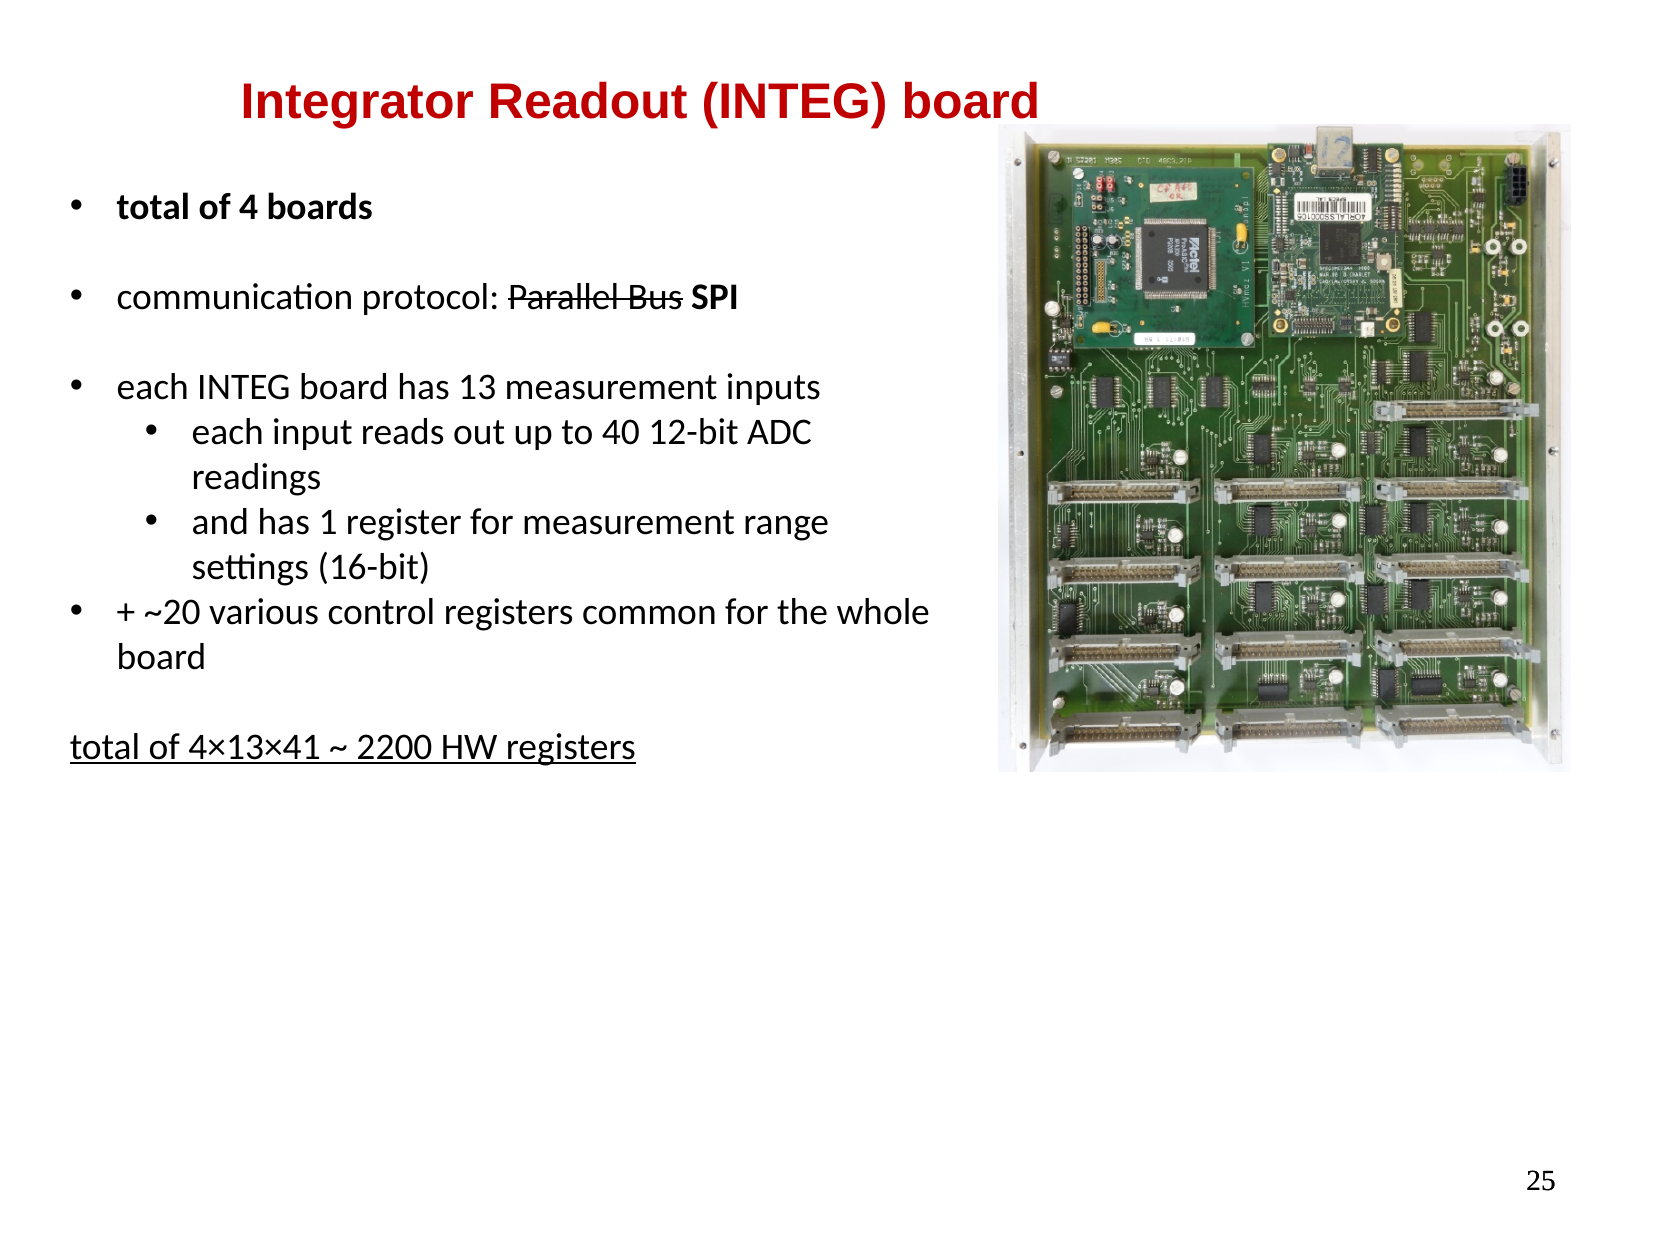

Integrator Readout (INTEG) board
total of 4 boards
communication protocol: Parallel Bus SPI
each INTEG board has 13 measurement inputs
each input reads out up to 40 12-bit ADC readings
and has 1 register for measurement range settings (16-bit)
+ ~20 various control registers common for the whole board
total of 4×13×41 ~ 2200 HW registers
25